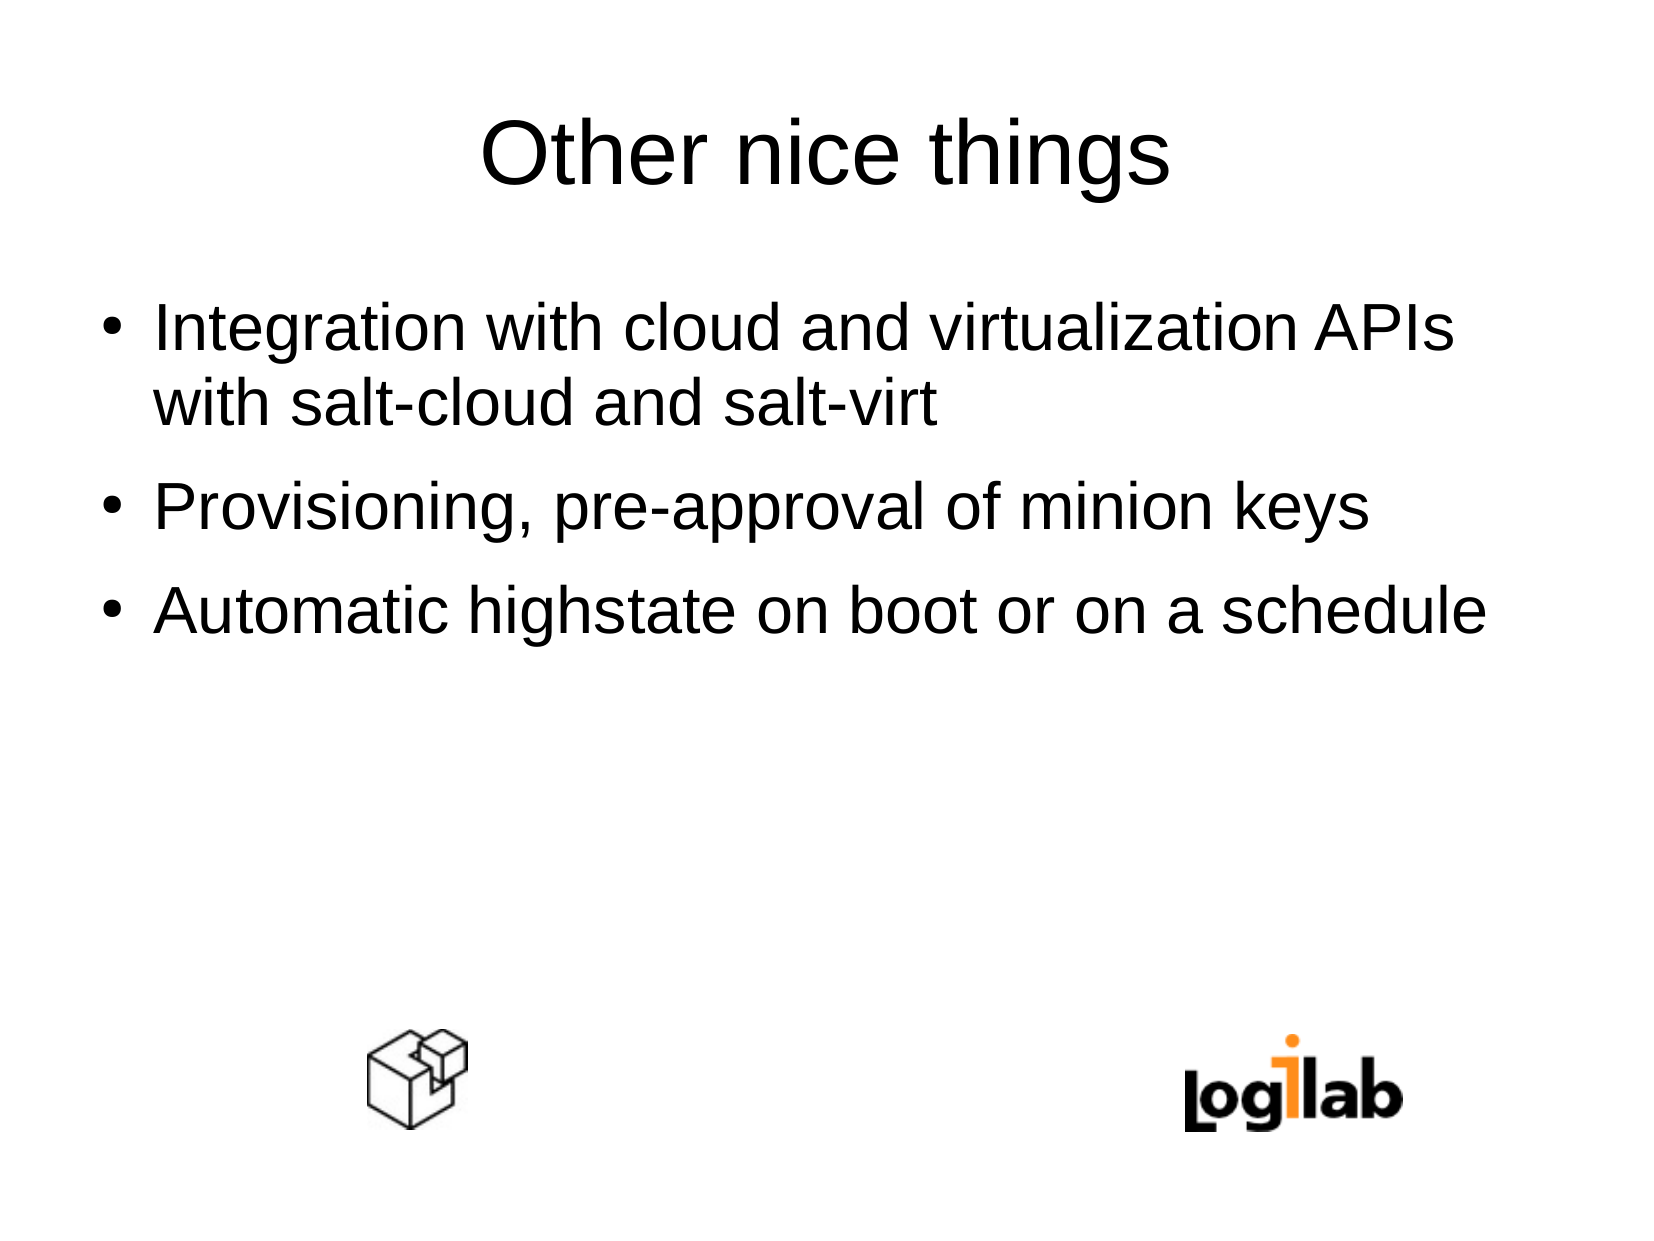

# Other nice things
Integration with cloud and virtualization APIs with salt-cloud and salt-virt
Provisioning, pre-approval of minion keys
Automatic highstate on boot or on a schedule